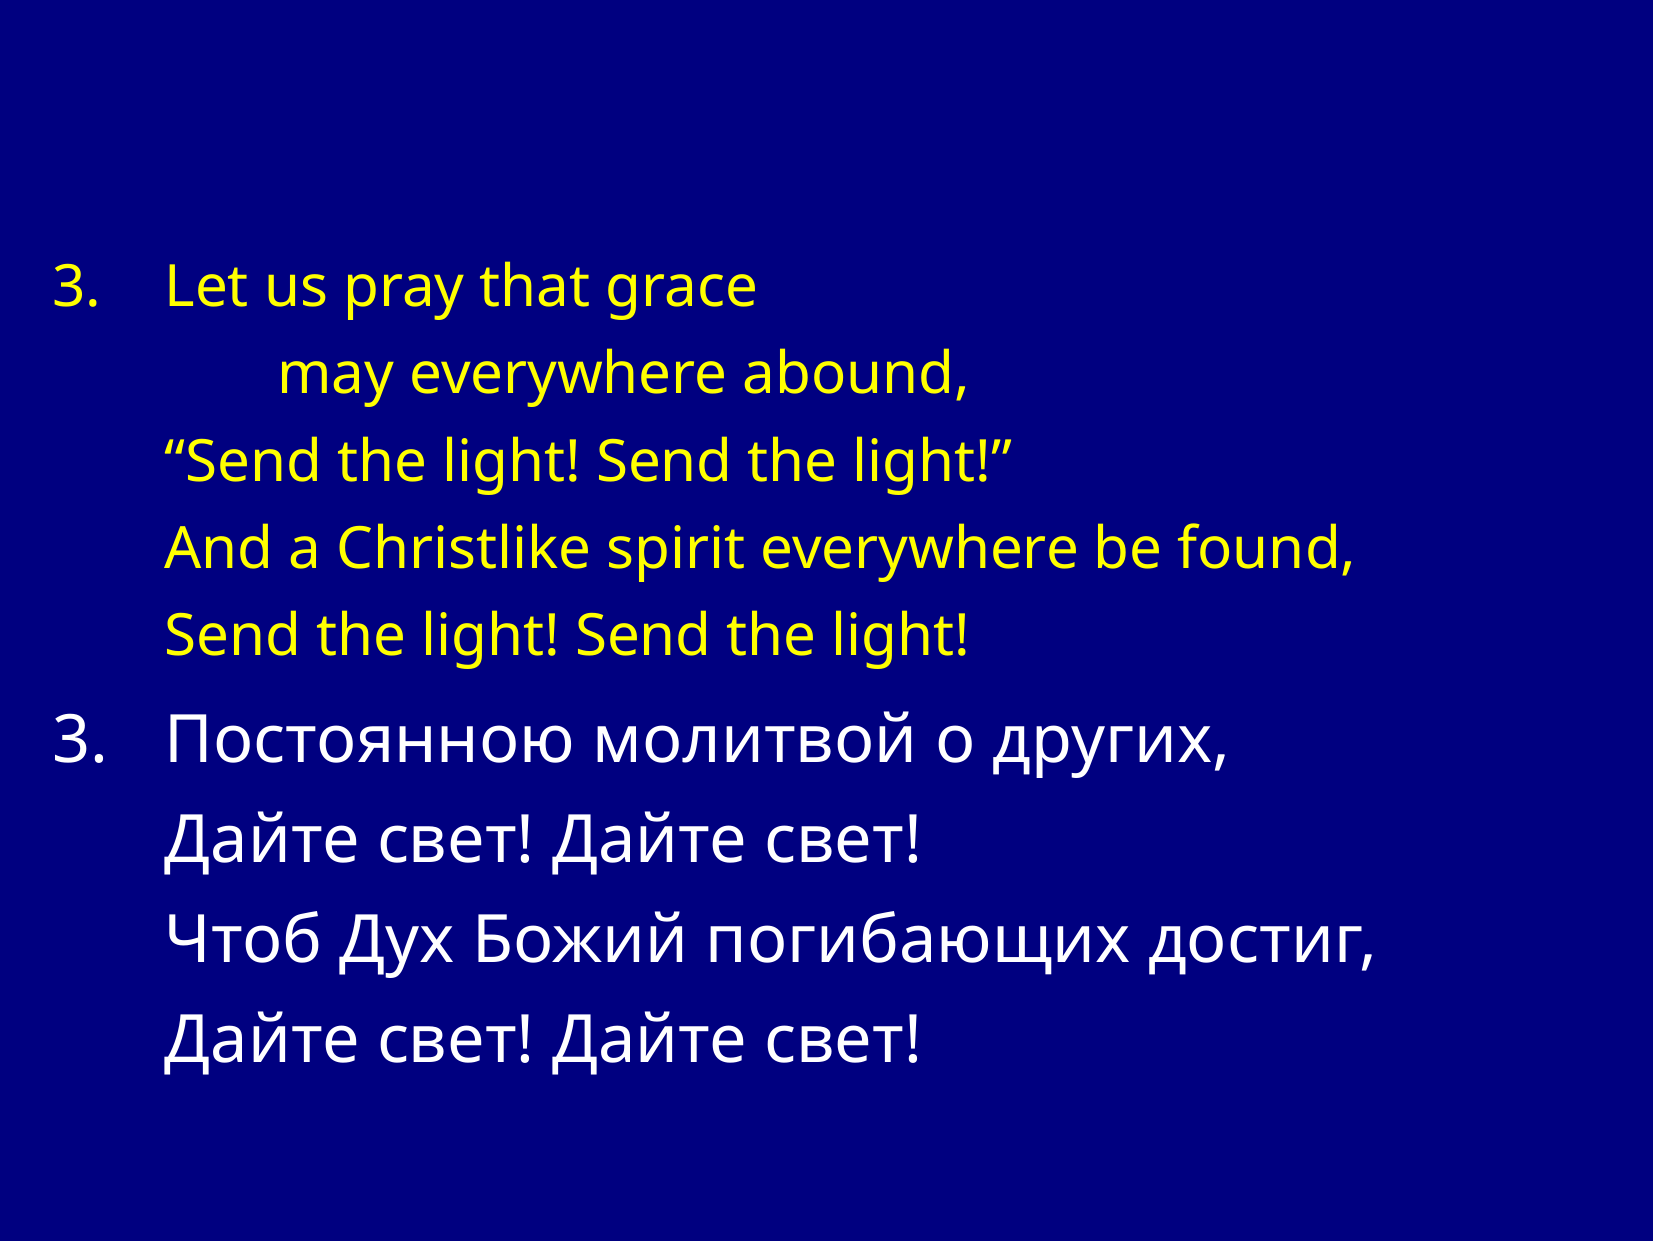

3.	Let us pray that grace
		may everywhere abound,
	“Send the light! Send the light!”
	And a Christlike spirit everywhere be found,
	Send the light! Send the light!
3.	Постоянною молитвой о других,
	Дайте свет! Дайте свет!
	Чтоб Дух Божий погибающих достиг,
	Дайте свет! Дайте свет!